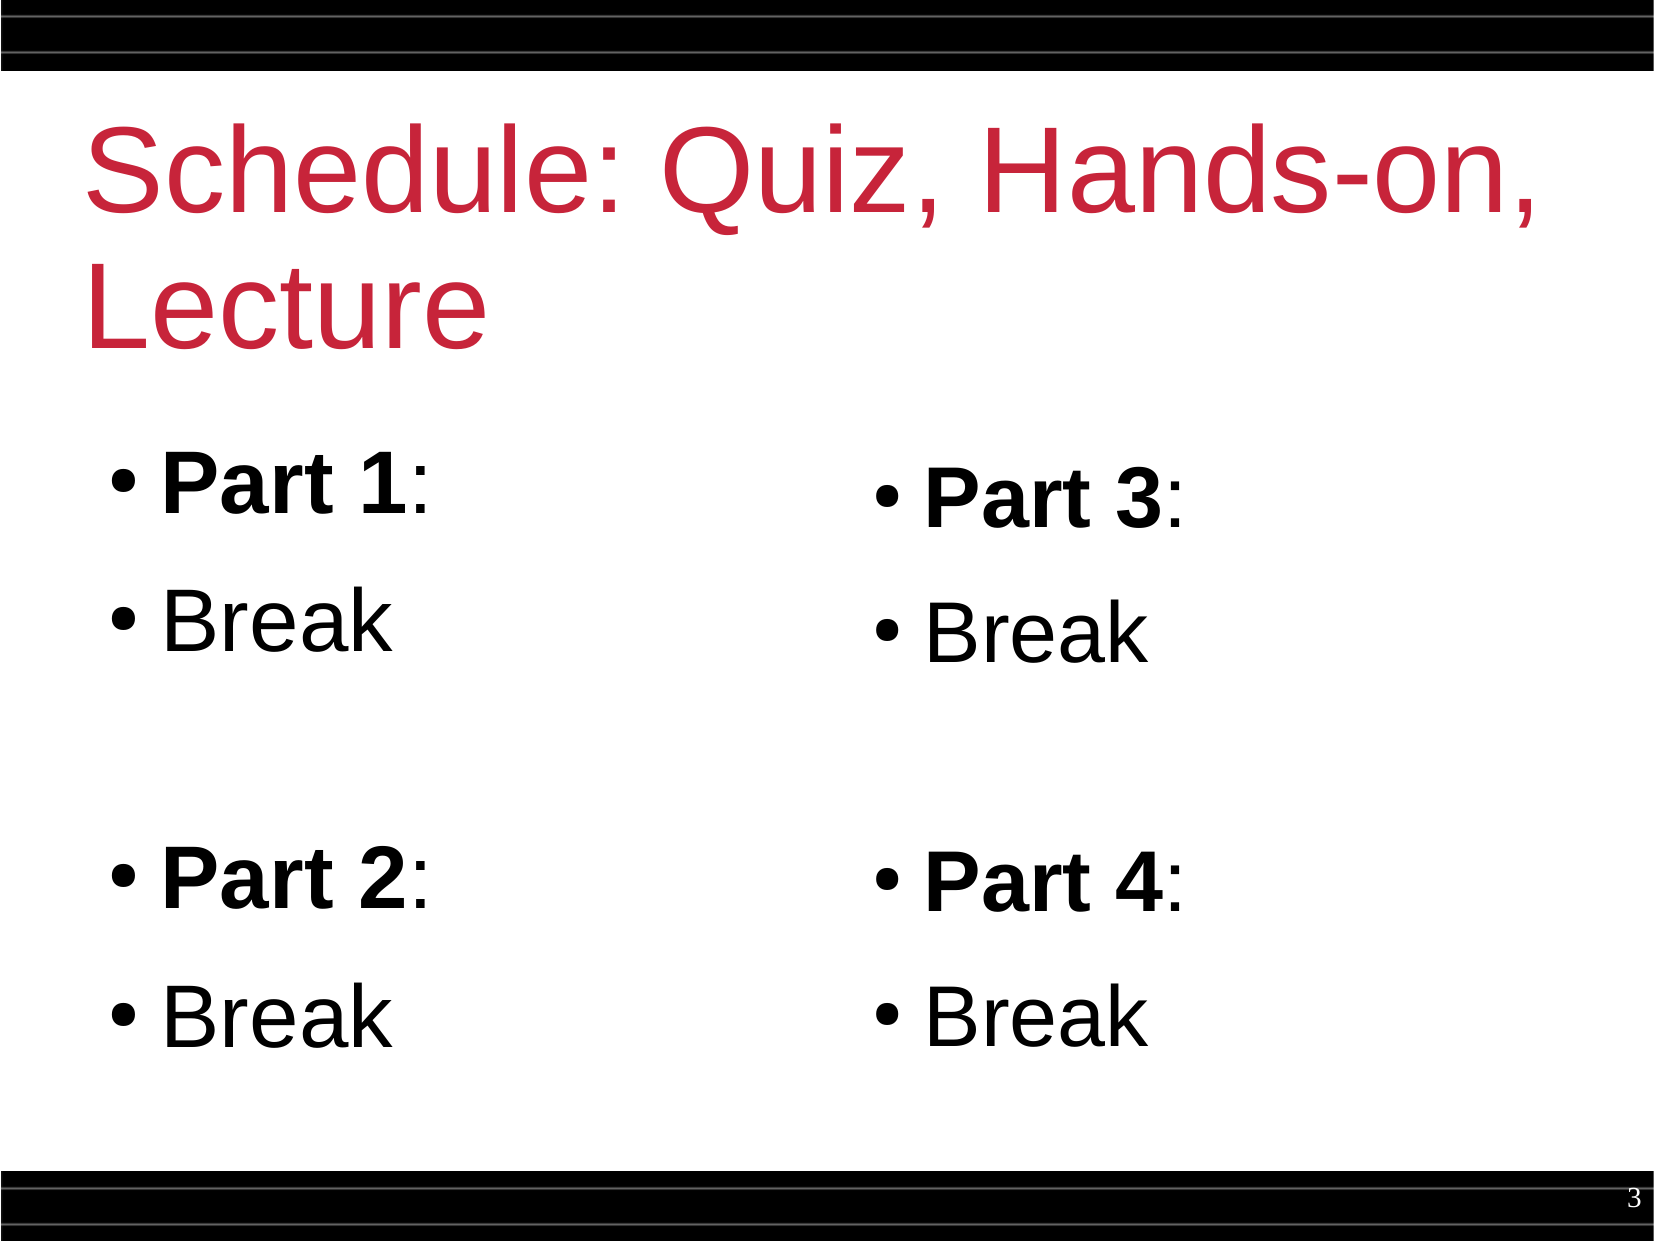

# Schedule: Quiz, Hands-on, Lecture
Part 1:
Break
Part 2:
Break
Part 3:
Break
Part 4:
Break